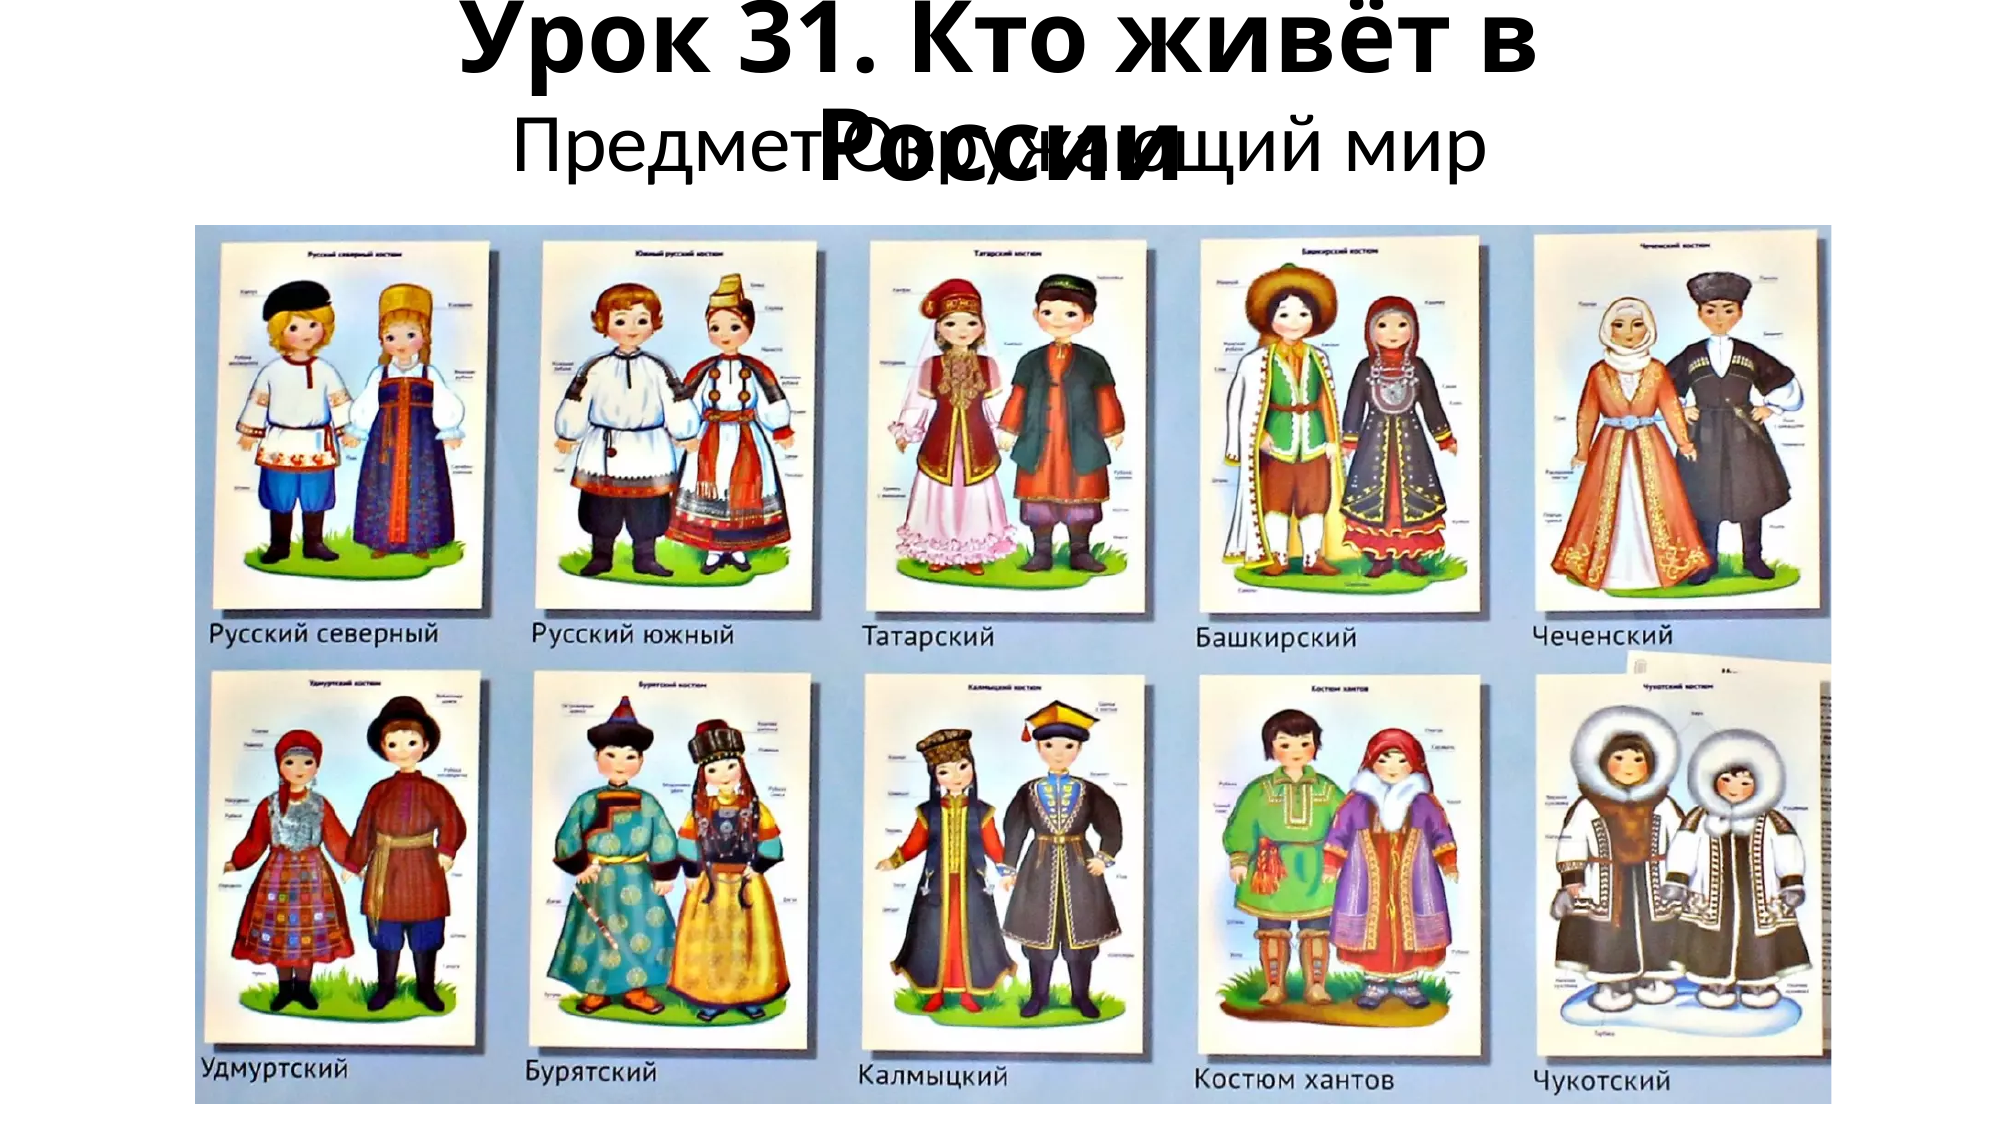

# Урок 31. Кто живёт в России
Предмет Окружающий мир